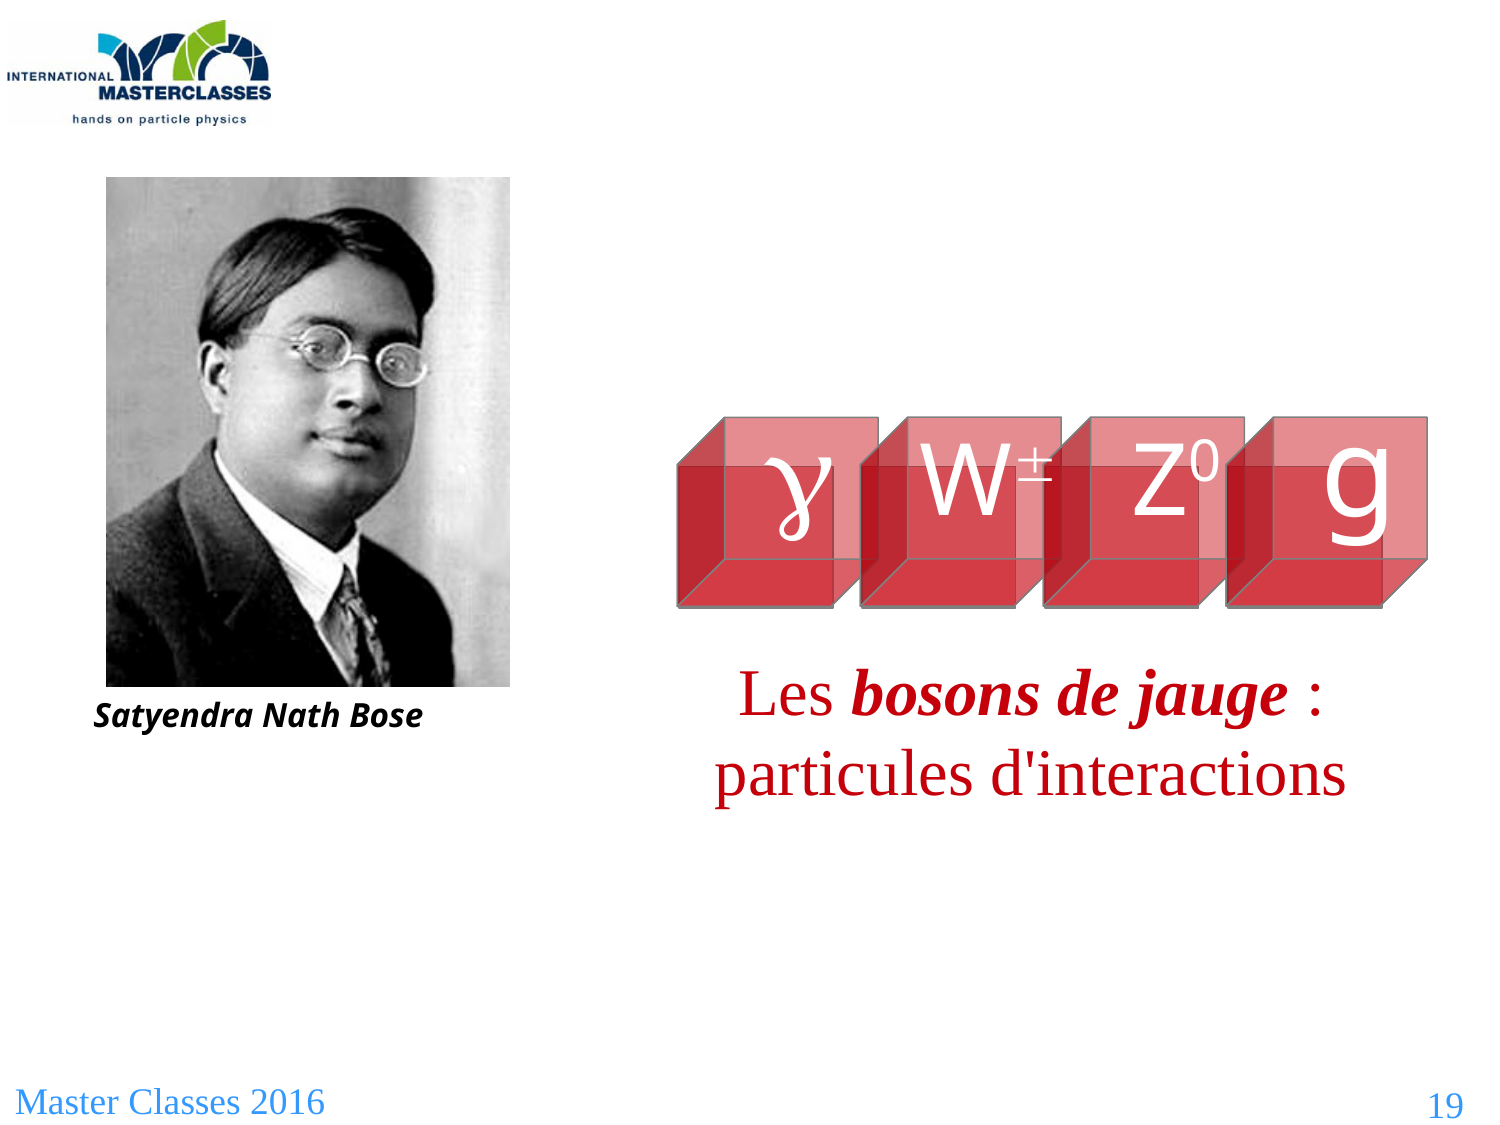

γ
g
W
Z0
Les bosons de jauge :
particules d'interactions
Satyendra Nath Bose
Master Classes 2016
19